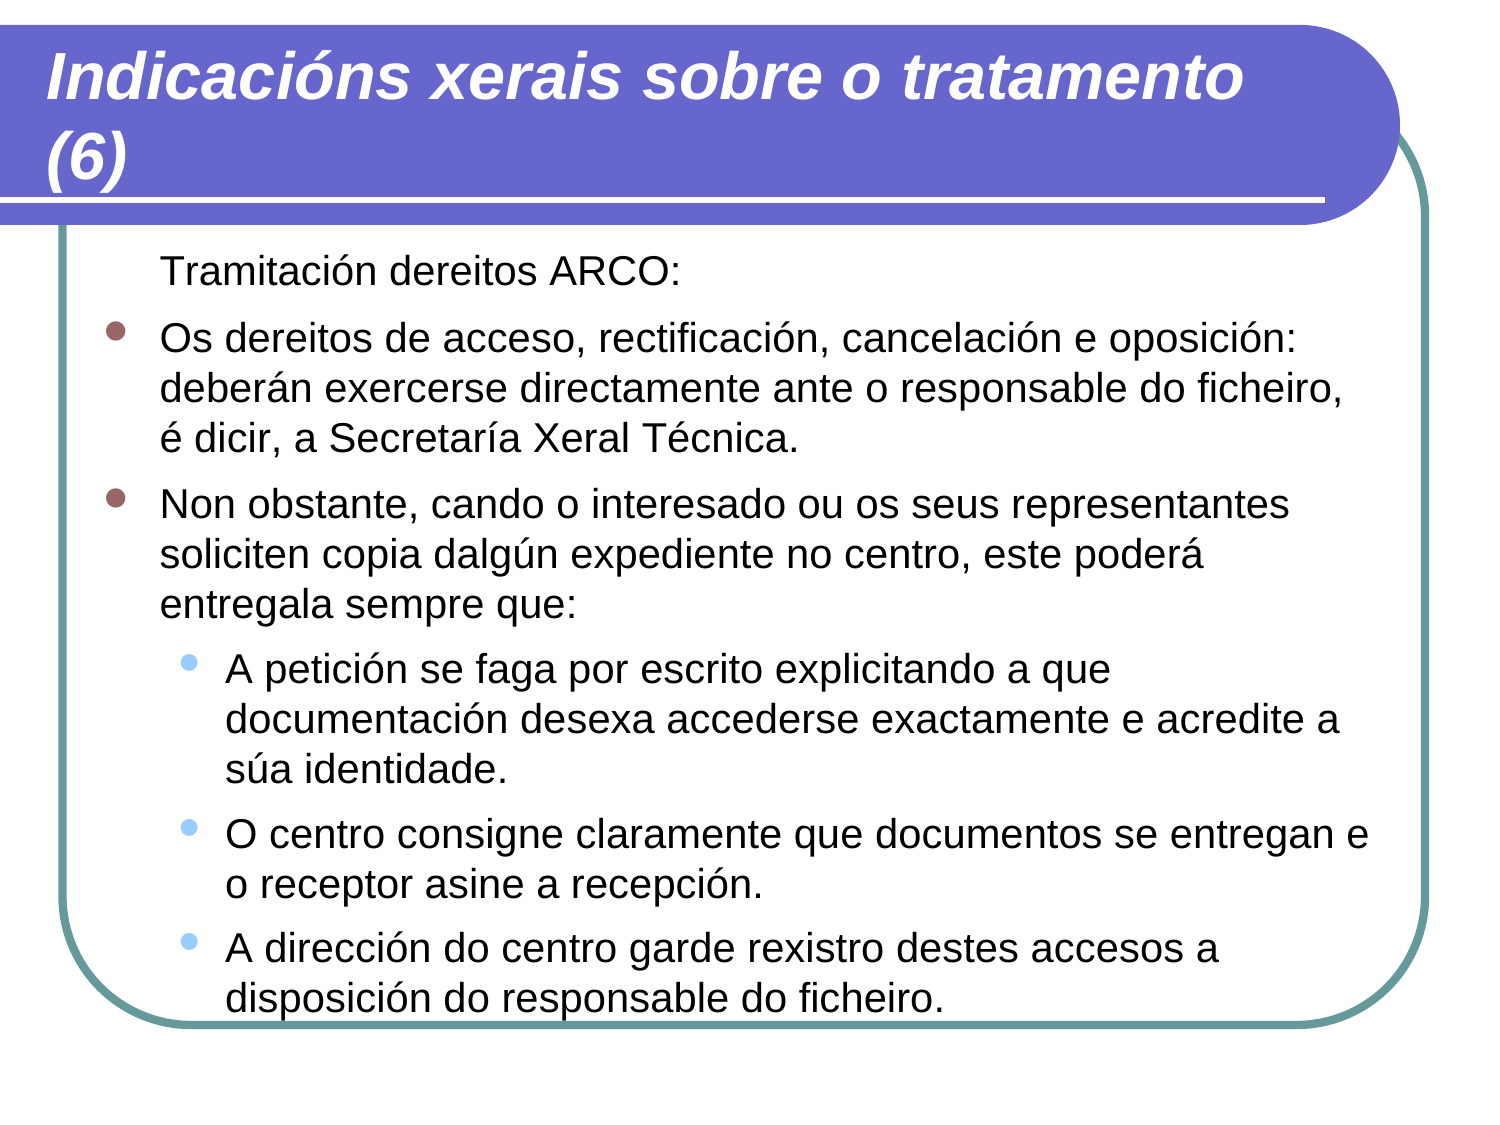

# Indicacións xerais sobre o tratamento (6)
Tramitación dereitos ARCO:
Os dereitos de acceso, rectificación, cancelación e oposición: deberán exercerse directamente ante o responsable do ficheiro, é dicir, a Secretaría Xeral Técnica.
Non obstante, cando o interesado ou os seus representantes soliciten copia dalgún expediente no centro, este poderá entregala sempre que:
A petición se faga por escrito explicitando a que documentación desexa accederse exactamente e acredite a súa identidade.
O centro consigne claramente que documentos se entregan e o receptor asine a recepción.
A dirección do centro garde rexistro destes accesos a disposición do responsable do ficheiro.